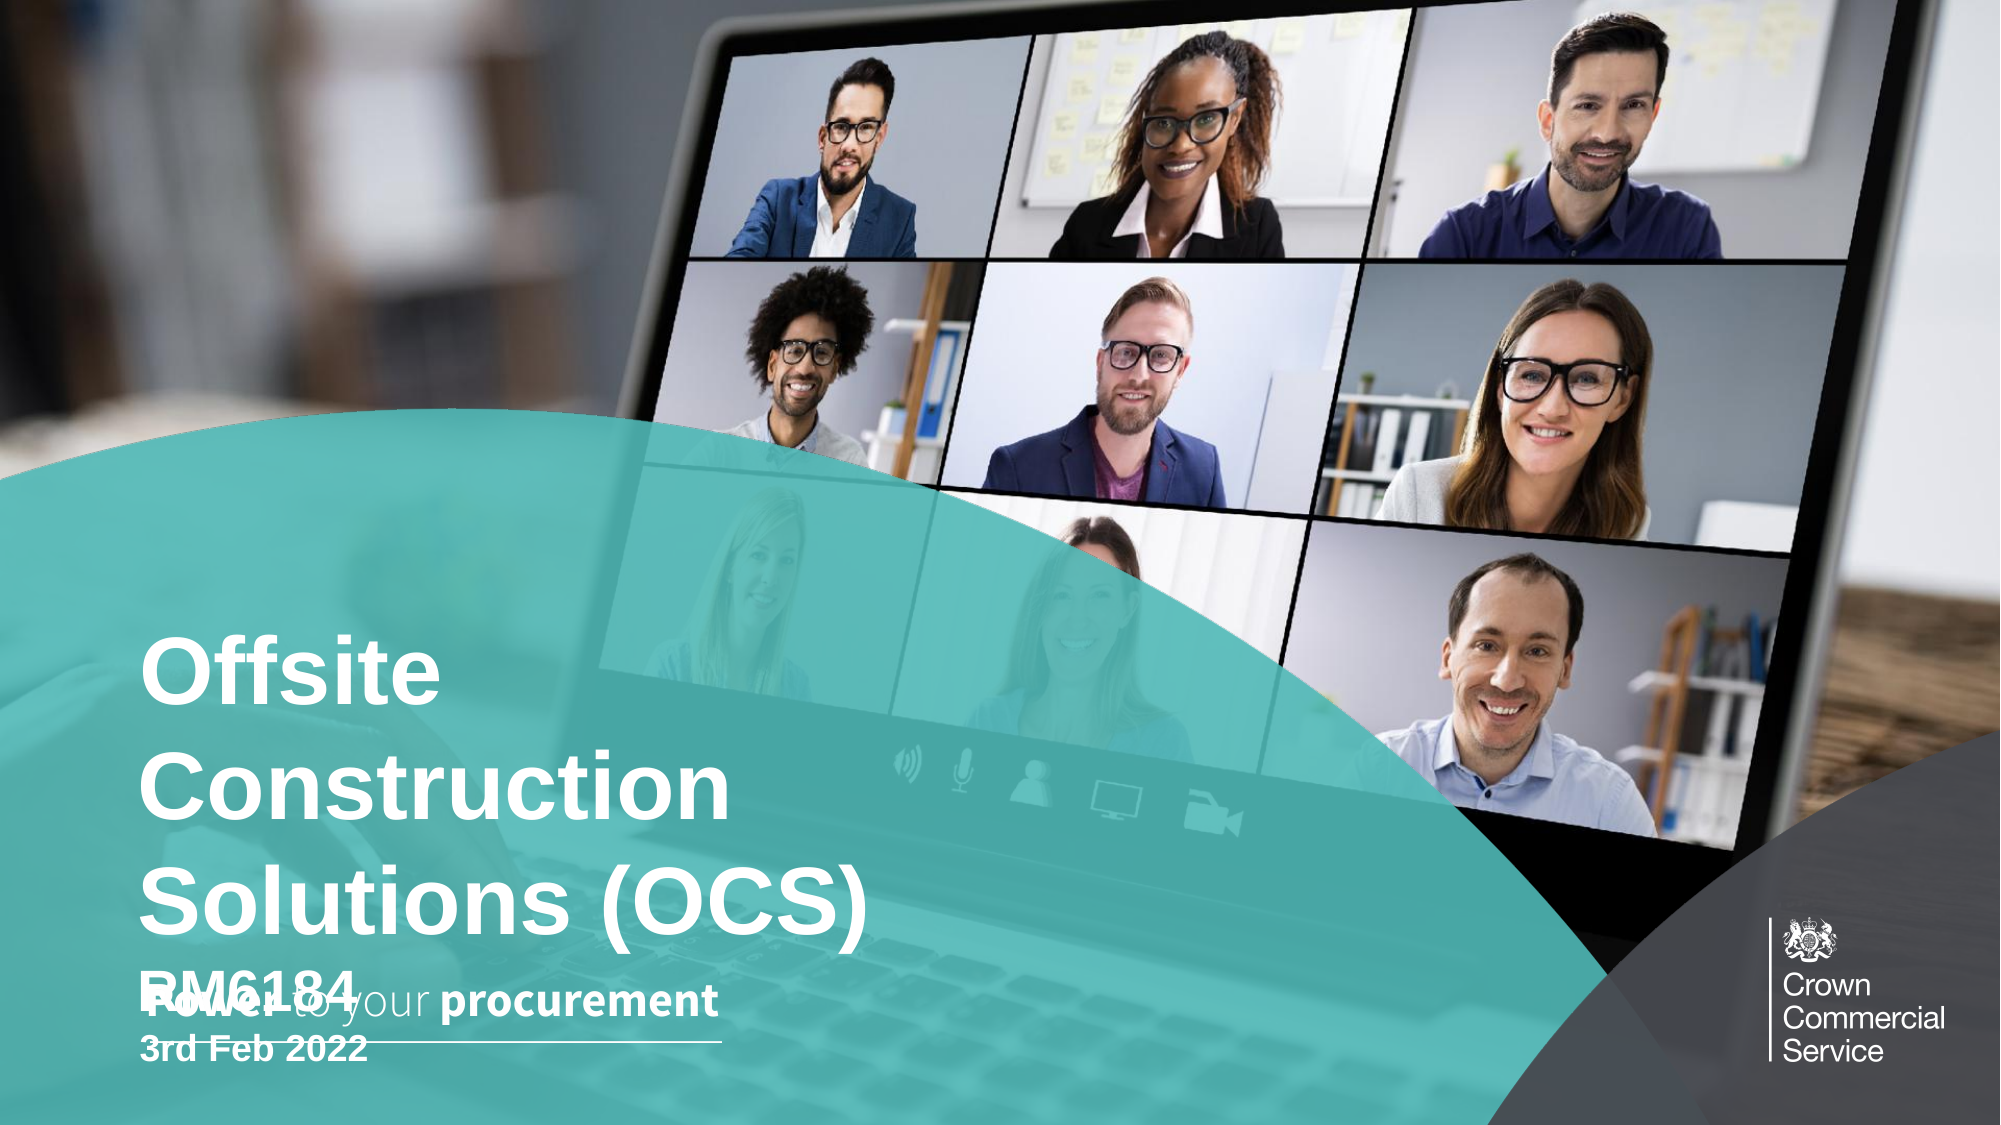

# Offsite Construction Solutions (OCS) RM6184
3rd Feb 2022